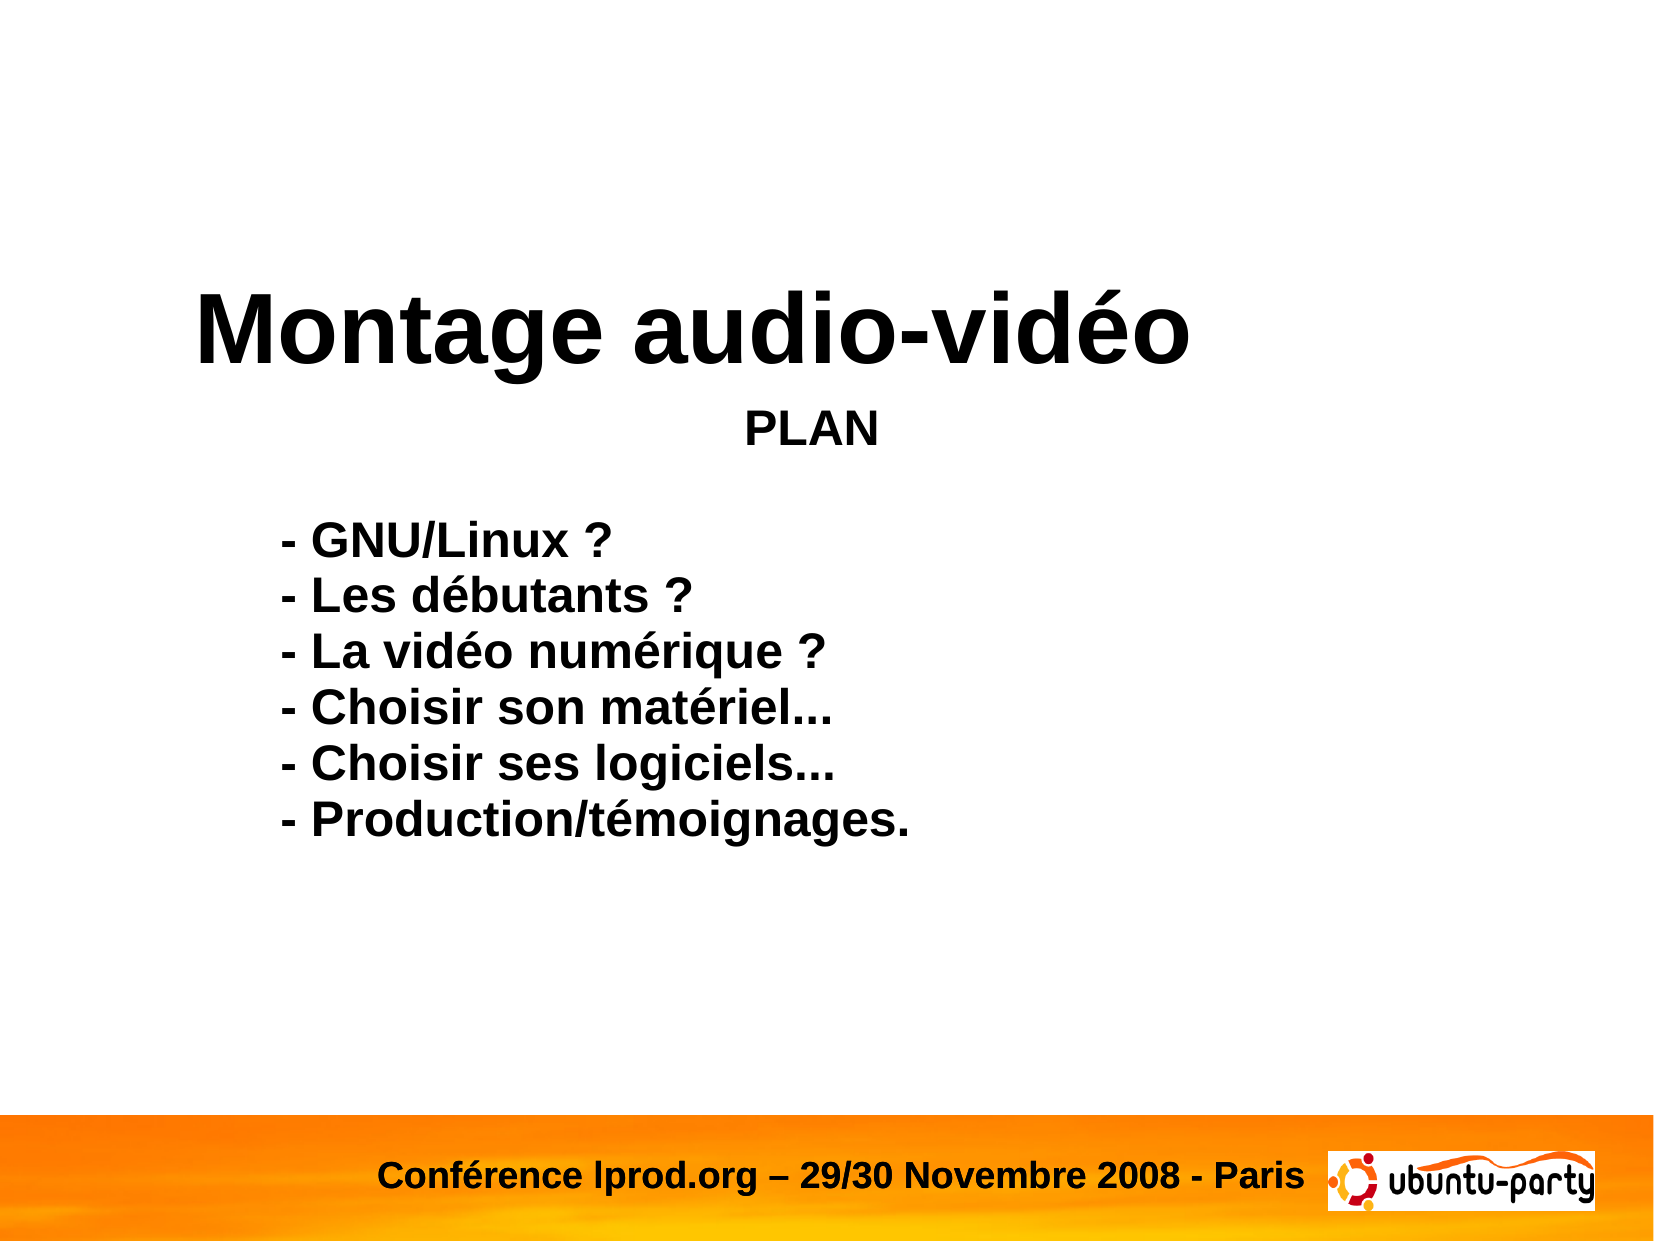

Montage audio-vidéo
PLAN
- GNU/Linux ?
- Les débutants ?
- La vidéo numérique ?
- Choisir son matériel...
- Choisir ses logiciels...
- Production/témoignages.
Conférence lprod.org – 29/30 Novembre 2008 - Paris
Conférence lprod.org – 29/30 Novembre 2008 - Paris